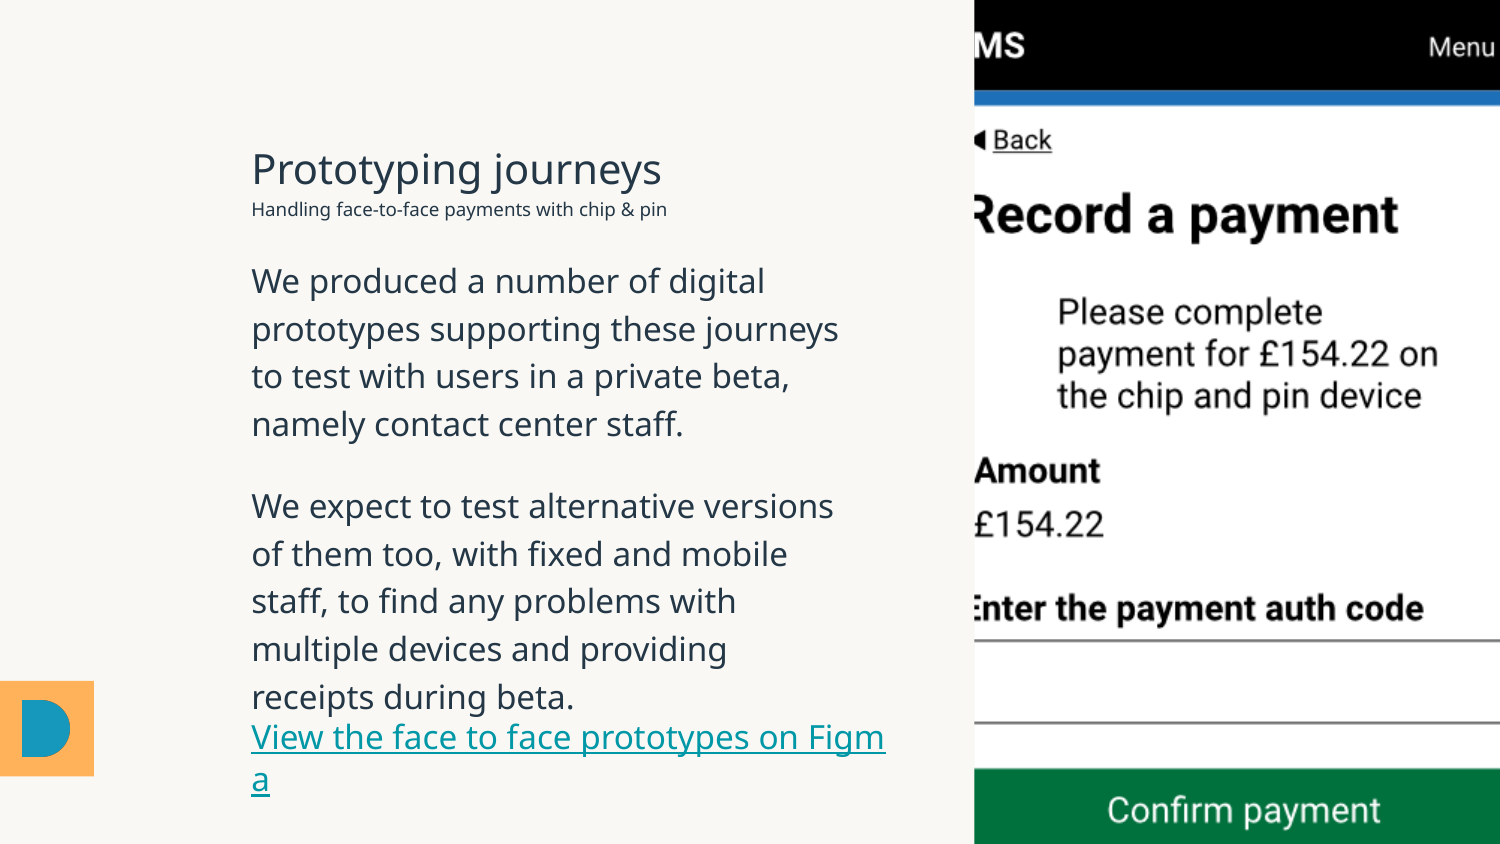

Prototyping journeys
Handling face-to-face payments with chip & pin
# We produced a number of digital prototypes supporting these journeys to test with users in a private beta, namely contact center staff.
We expect to test alternative versions of them too, with fixed and mobile staff, to find any problems with multiple devices and providing receipts during beta.
View the face to face prototypes on Figma